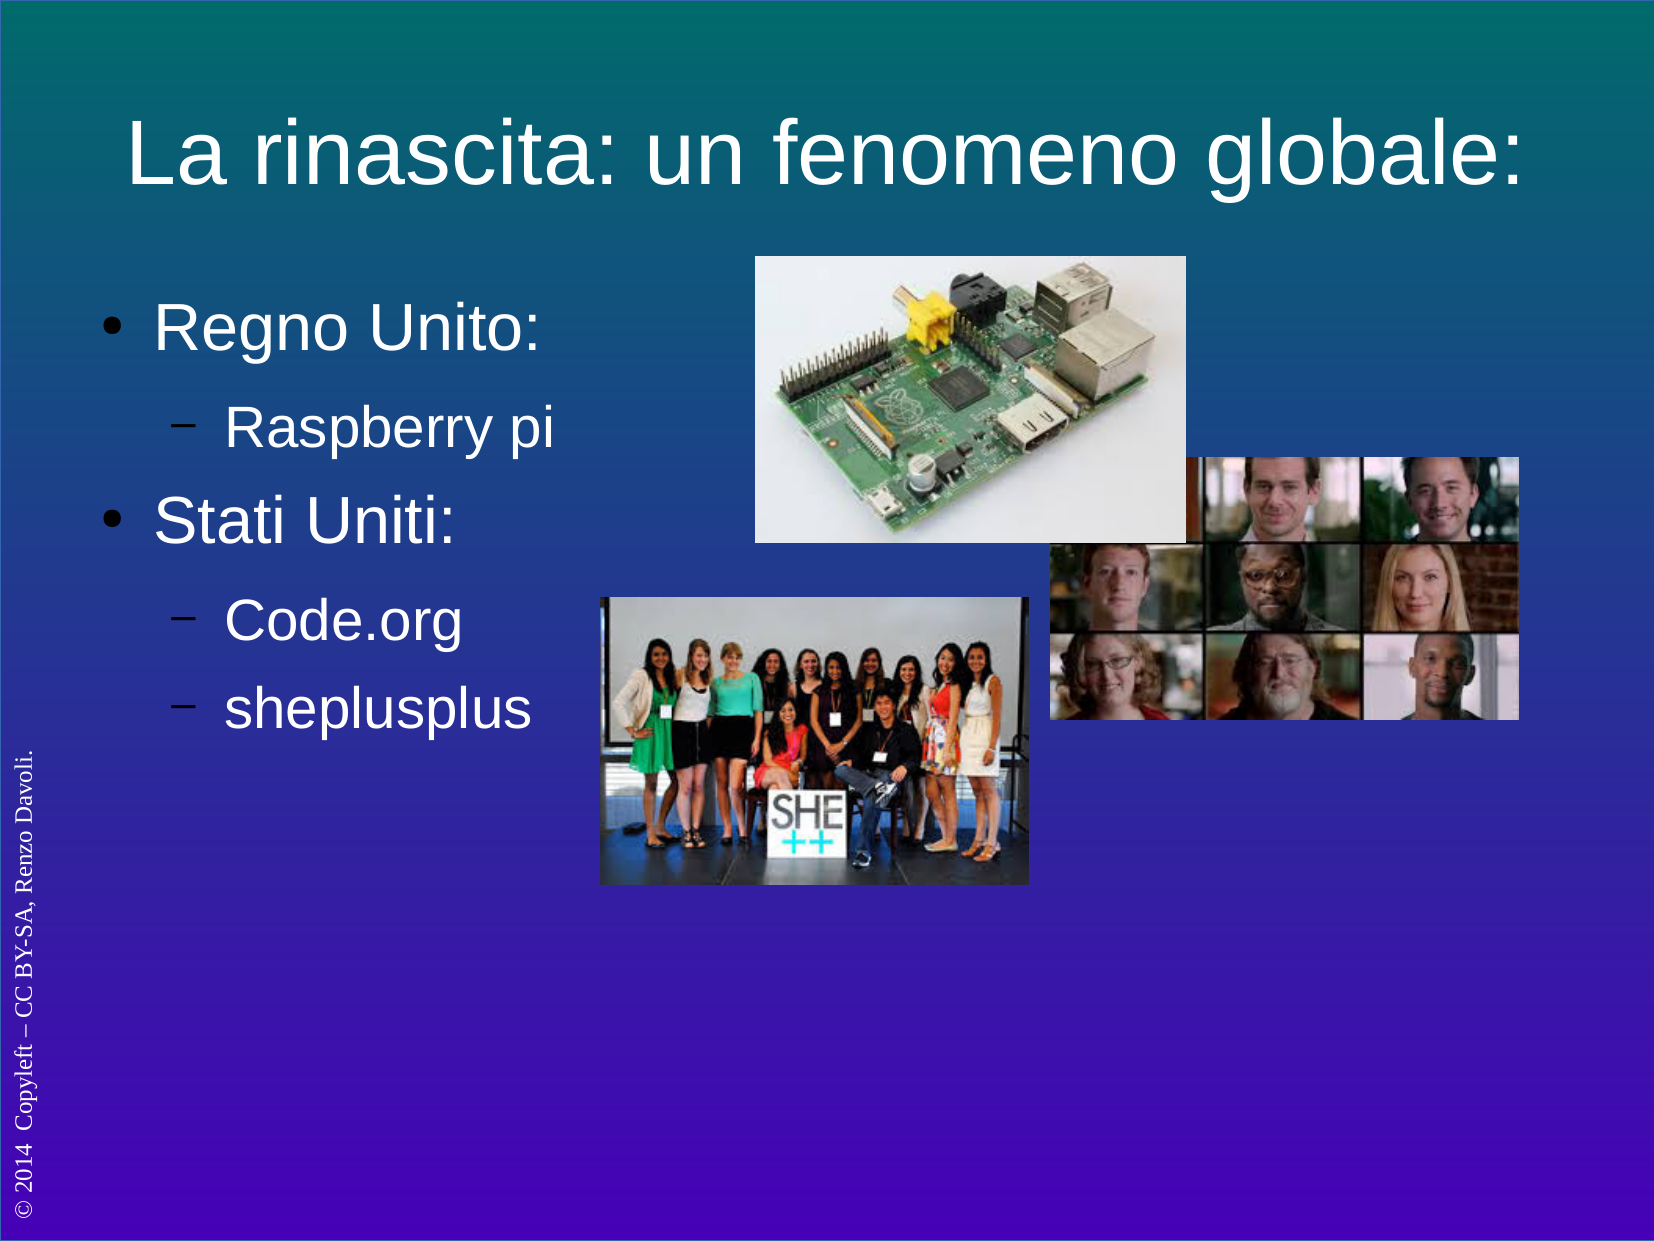

# La rinascita: un fenomeno globale:
Regno Unito:
Raspberry pi
Stati Uniti:
Code.org
sheplusplus